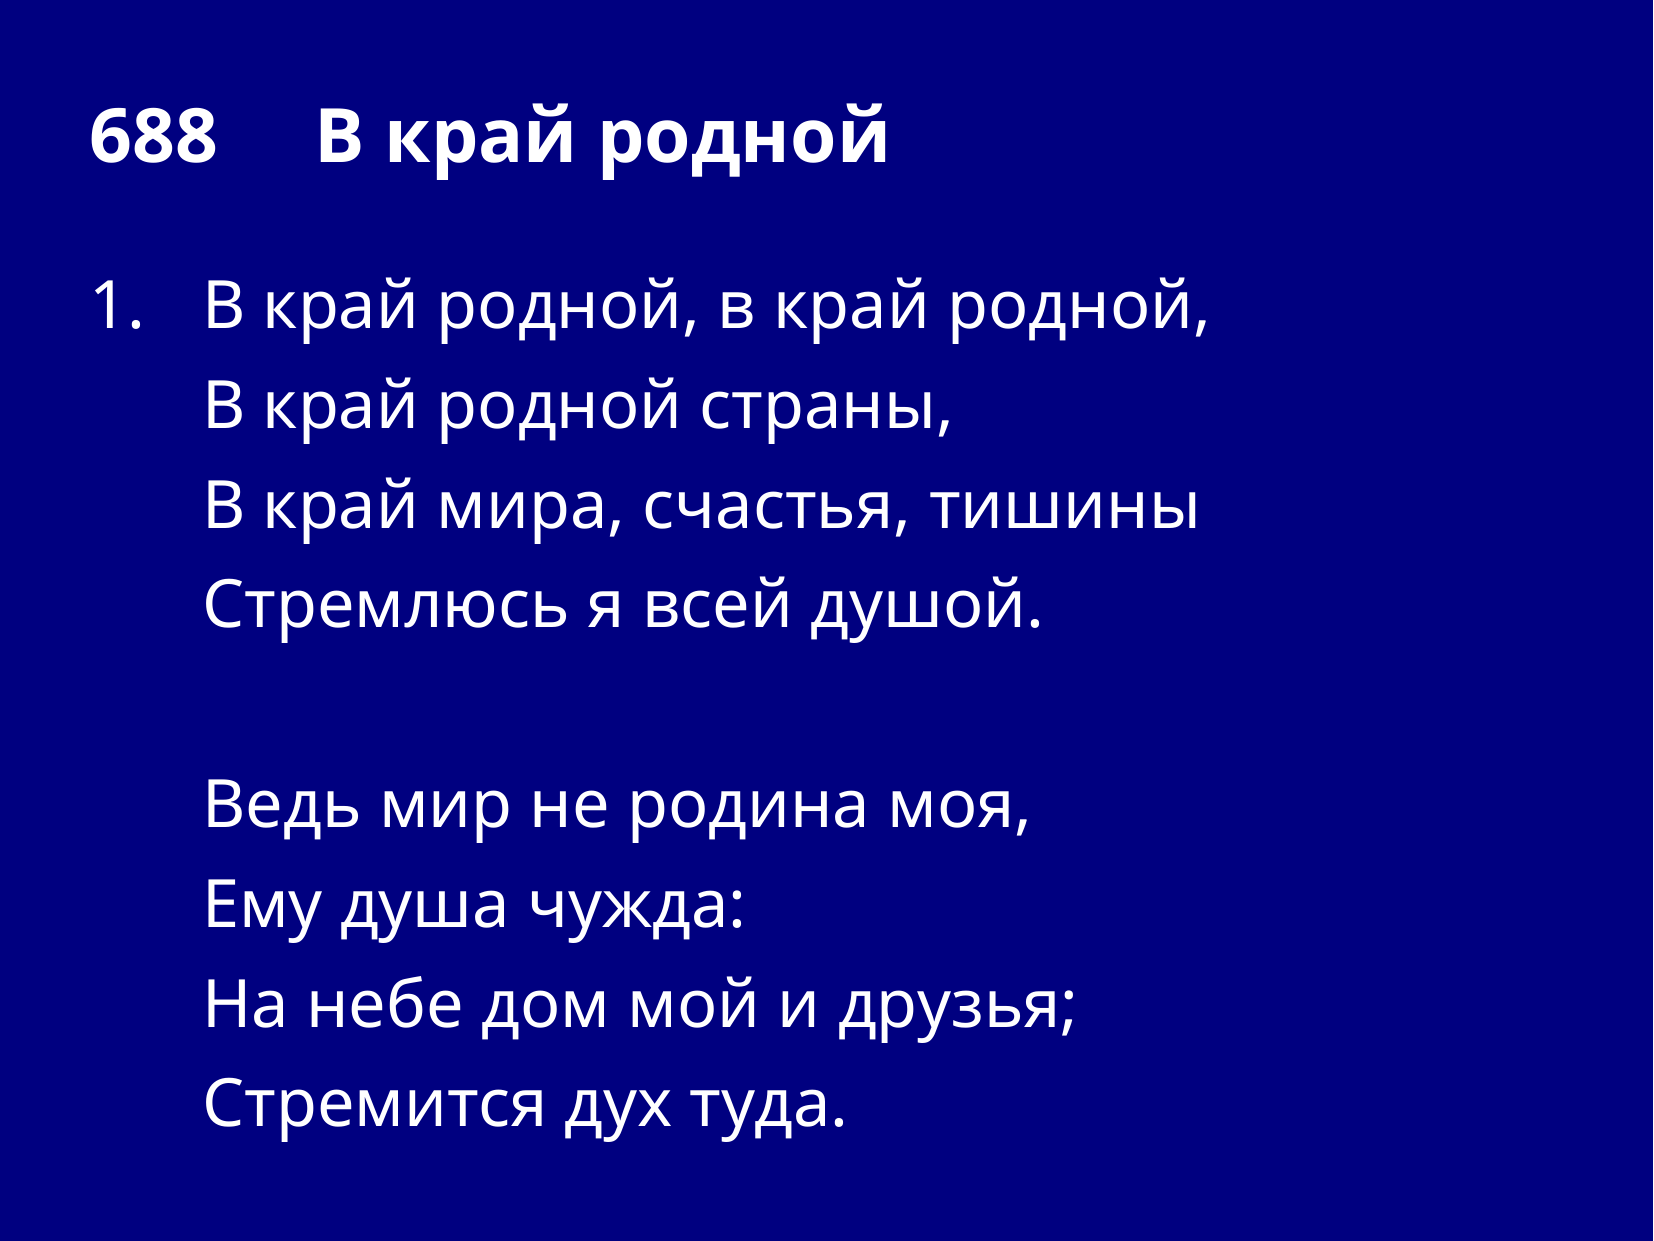

688	В край родной
1.	В край родной, в край родной,
	В край родной страны,
	В край мира, счастья, тишины
	Стремлюсь я всей душой.
	Ведь мир не родина моя,
	Ему душа чужда:
	На небе дом мой и друзья;
	Стремится дух туда.